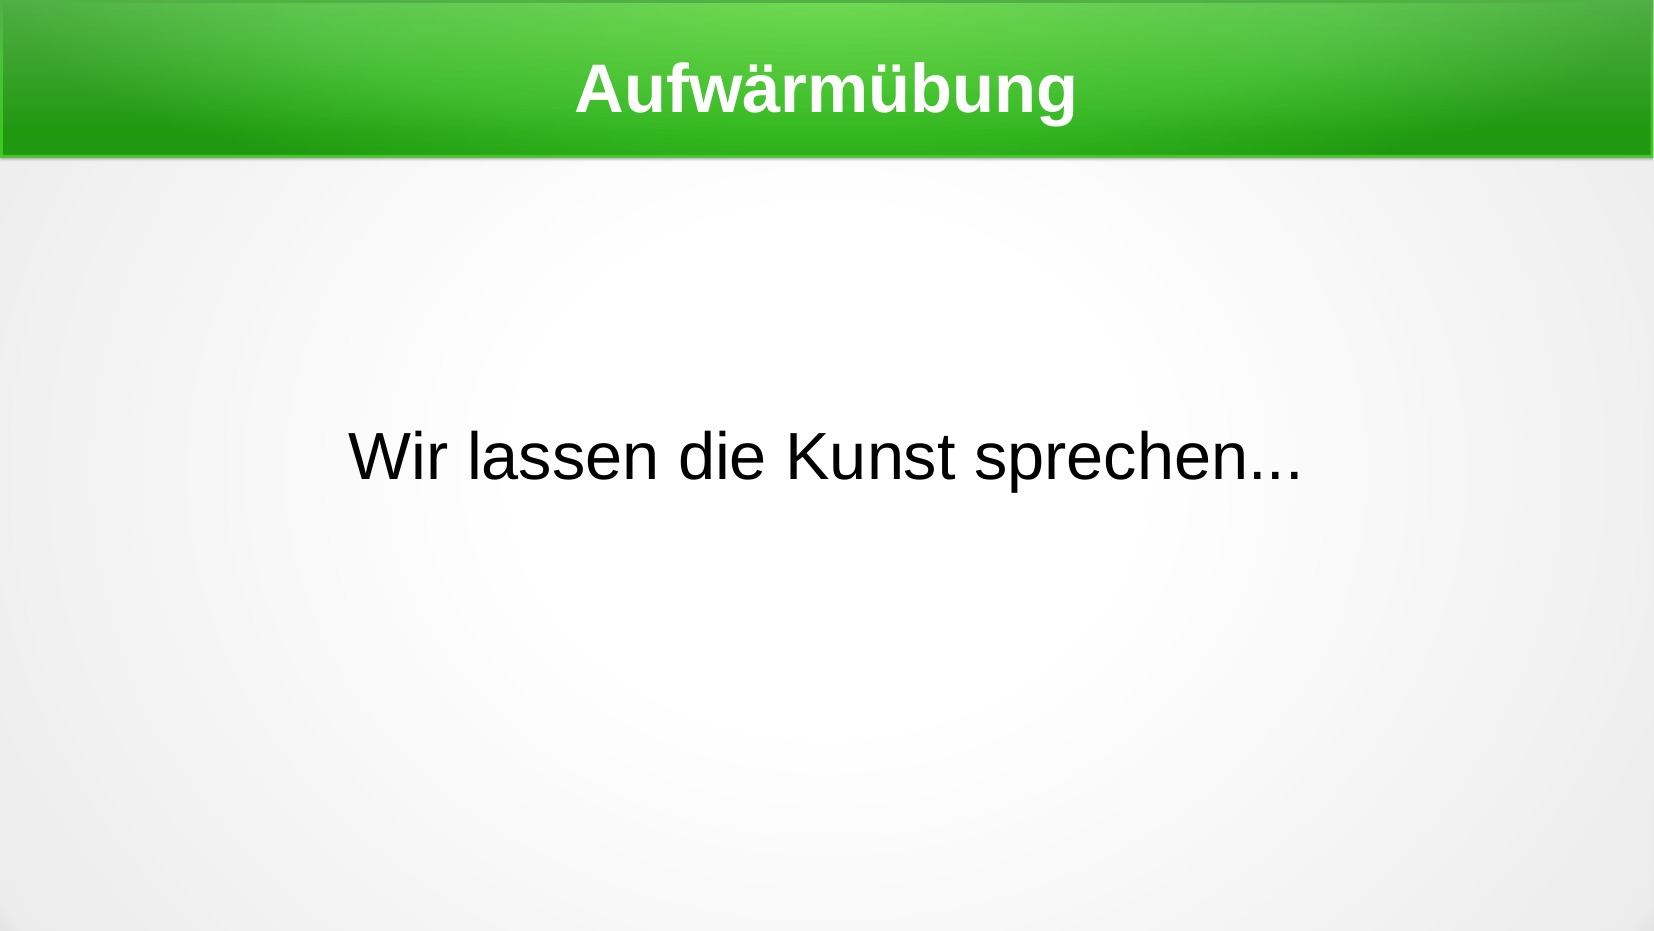

# Aufwärmübung
Wir lassen die Kunst sprechen...